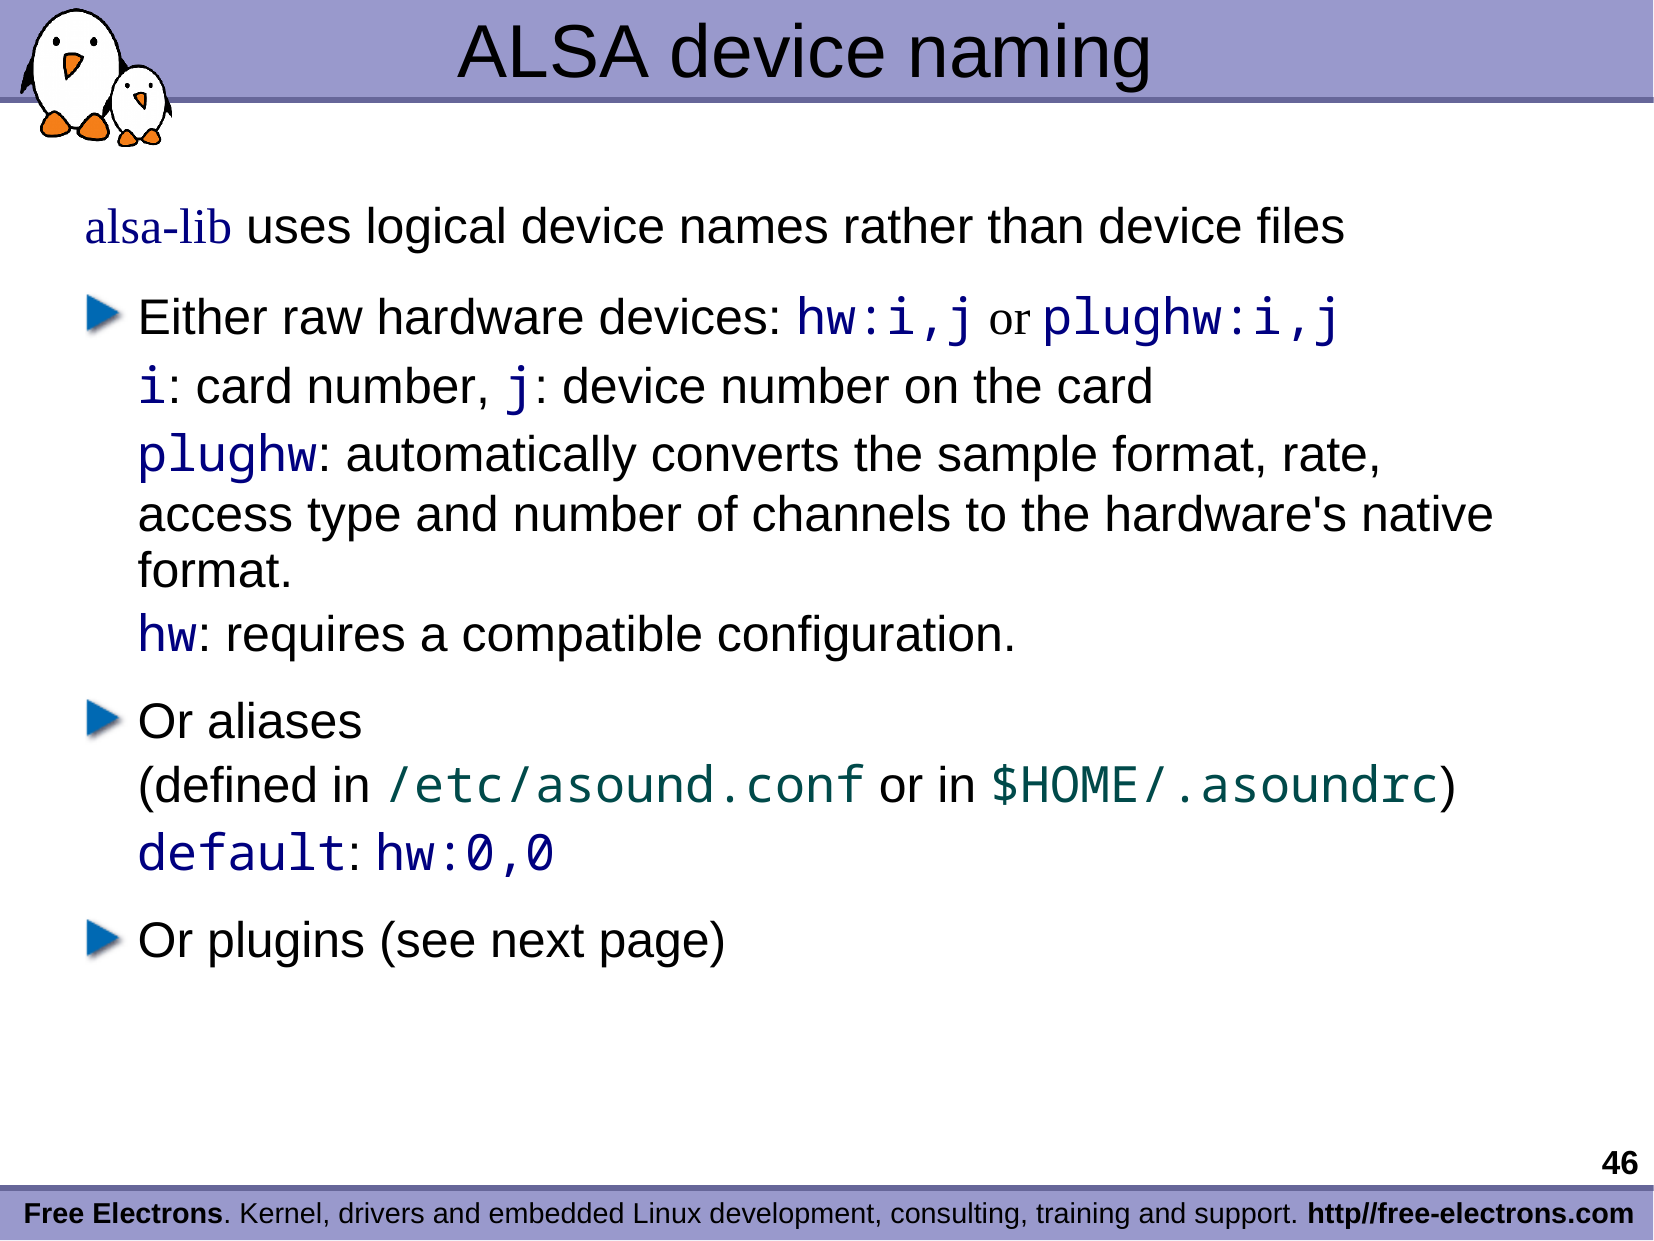

# ALSA device naming
alsa-lib uses logical device names rather than device files
Either raw hardware devices: hw:i,j or plughw:i,j
i: card number, j: device number on the card
plughw: automatically converts the sample format, rate, access type and number of channels to the hardware's native format.
hw: requires a compatible configuration.
Or aliases
(defined in /etc/asound.conf or in $HOME/.asoundrc)
default: hw:0,0
Or plugins (see next page)